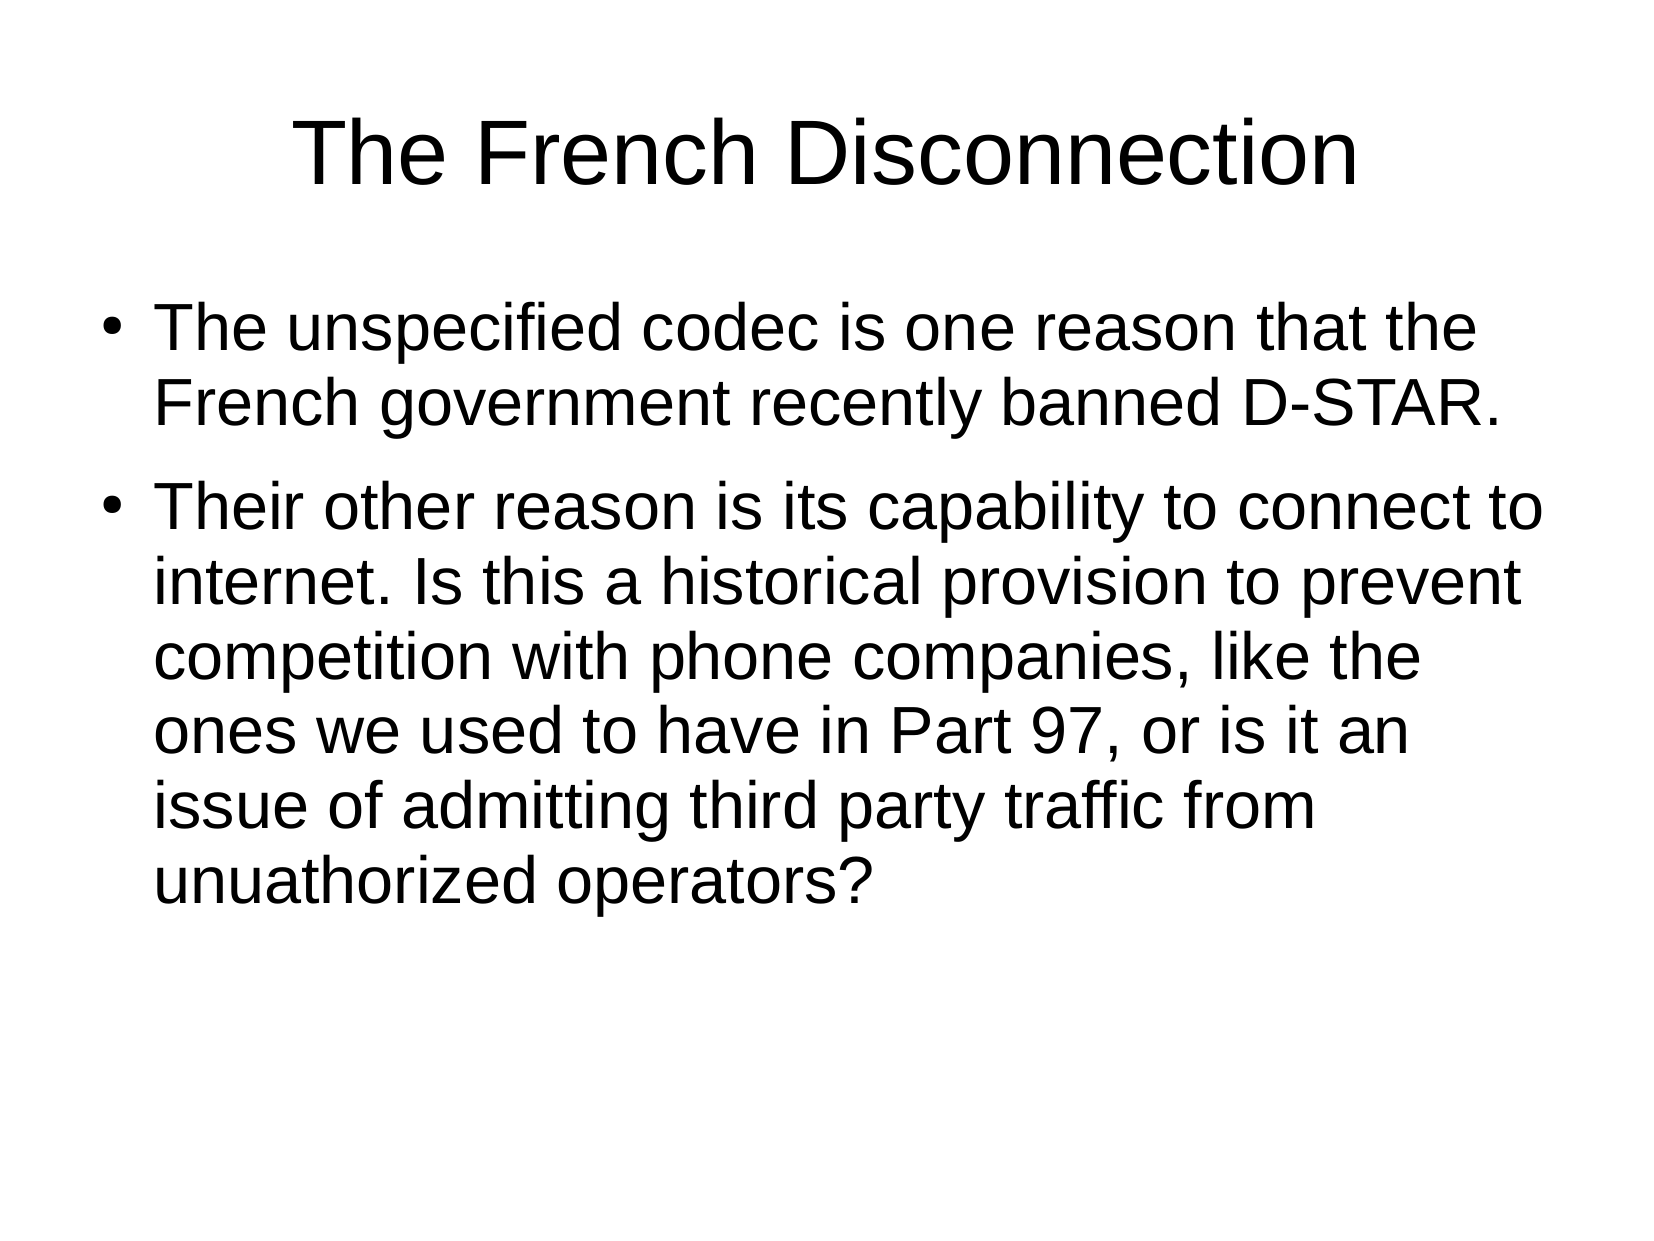

# The French Disconnection
The unspecified codec is one reason that the French government recently banned D-STAR.
Their other reason is its capability to connect to internet. Is this a historical provision to prevent competition with phone companies, like the ones we used to have in Part 97, or is it an issue of admitting third party traffic from unuathorized operators?